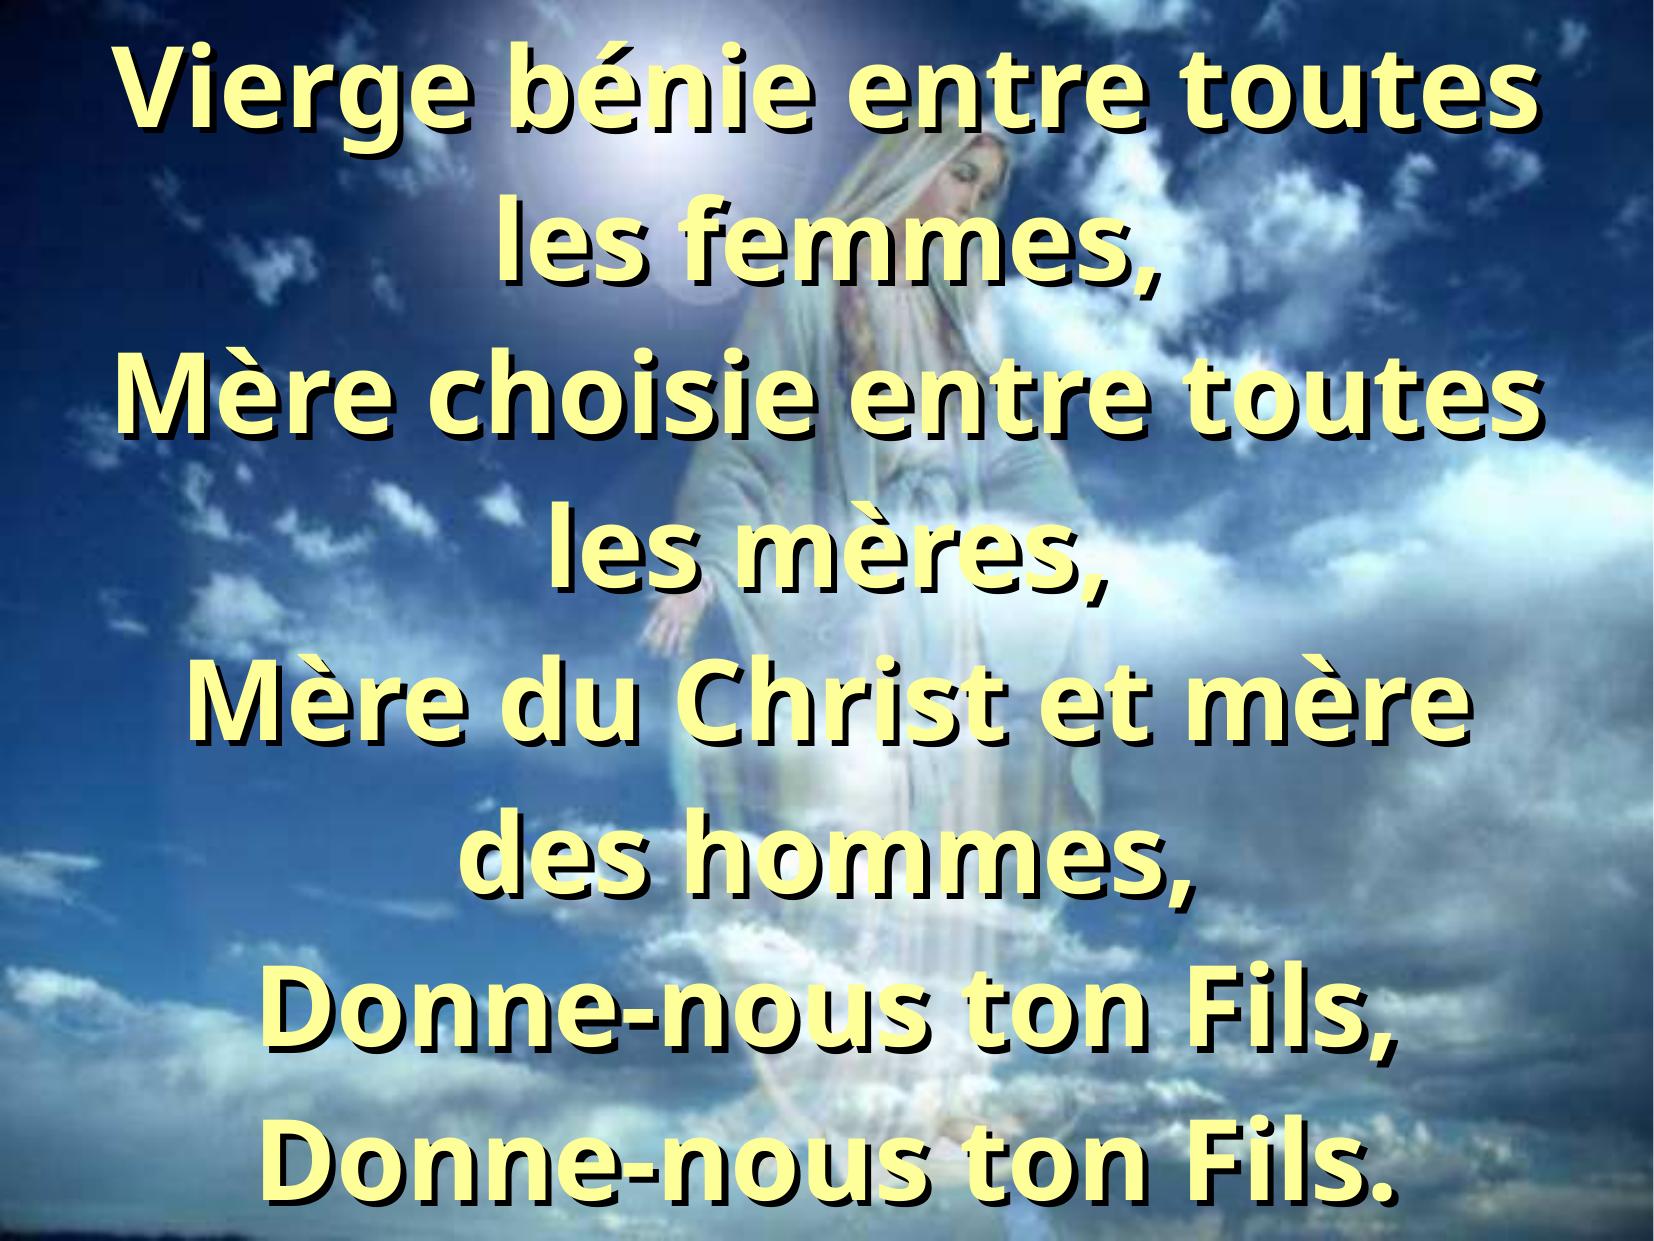

# Vierge bénie entre toutes les femmes, Mère choisie entre toutes les mères, Mère du Christ et mère des hommes, Donne-nous ton Fils, Donne-nous ton Fils.